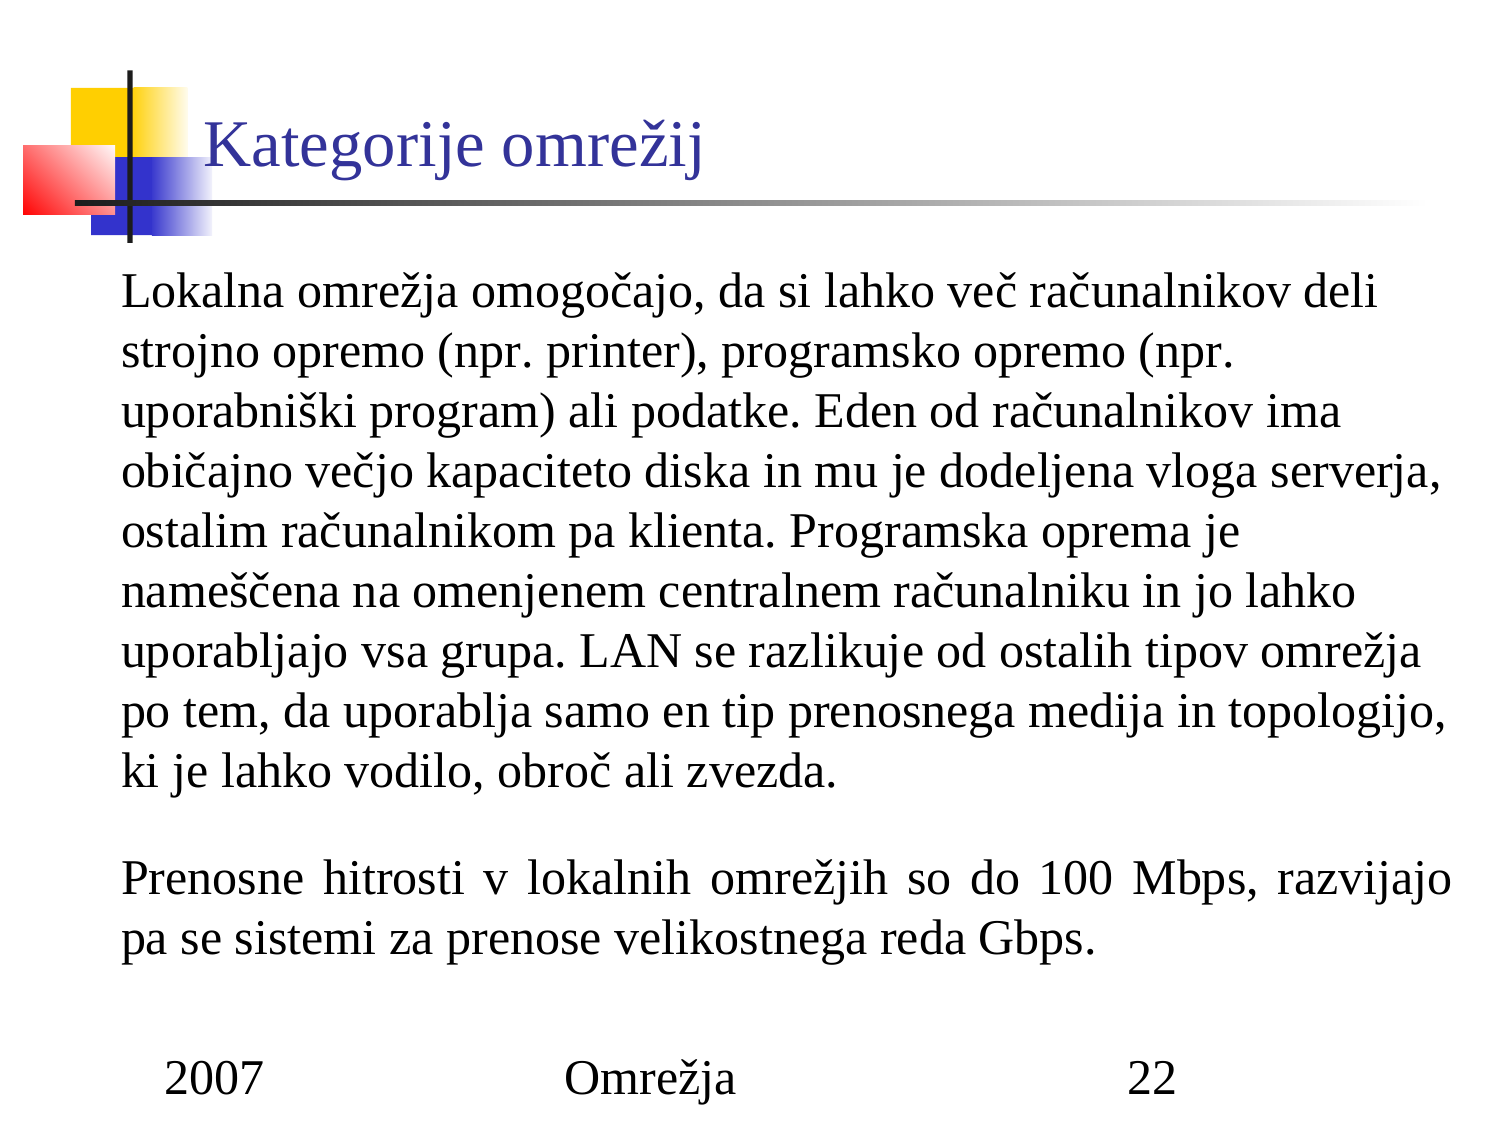

# Kategorije omrežij
	Lokalna omrežja omogočajo, da si lahko več računalnikov deli strojno opremo (npr. printer), programsko opremo (npr. uporabniški program) ali podatke. Eden od računalnikov ima običajno večjo kapaciteto diska in mu je dodeljena vloga serverja, ostalim računalnikom pa klienta. Programska oprema je nameščena na omenjenem centralnem računalniku in jo lahko uporabljajo vsa grupa. LAN se razlikuje od ostalih tipov omrežja po tem, da uporablja samo en tip prenosnega medija in topologijo, ki je lahko vodilo, obroč ali zvezda.
	Prenosne hitrosti v lokalnih omrežjih so do 100 Mbps, razvijajo pa se sistemi za prenose velikostnega reda Gbps.
2007
Omrežja
22